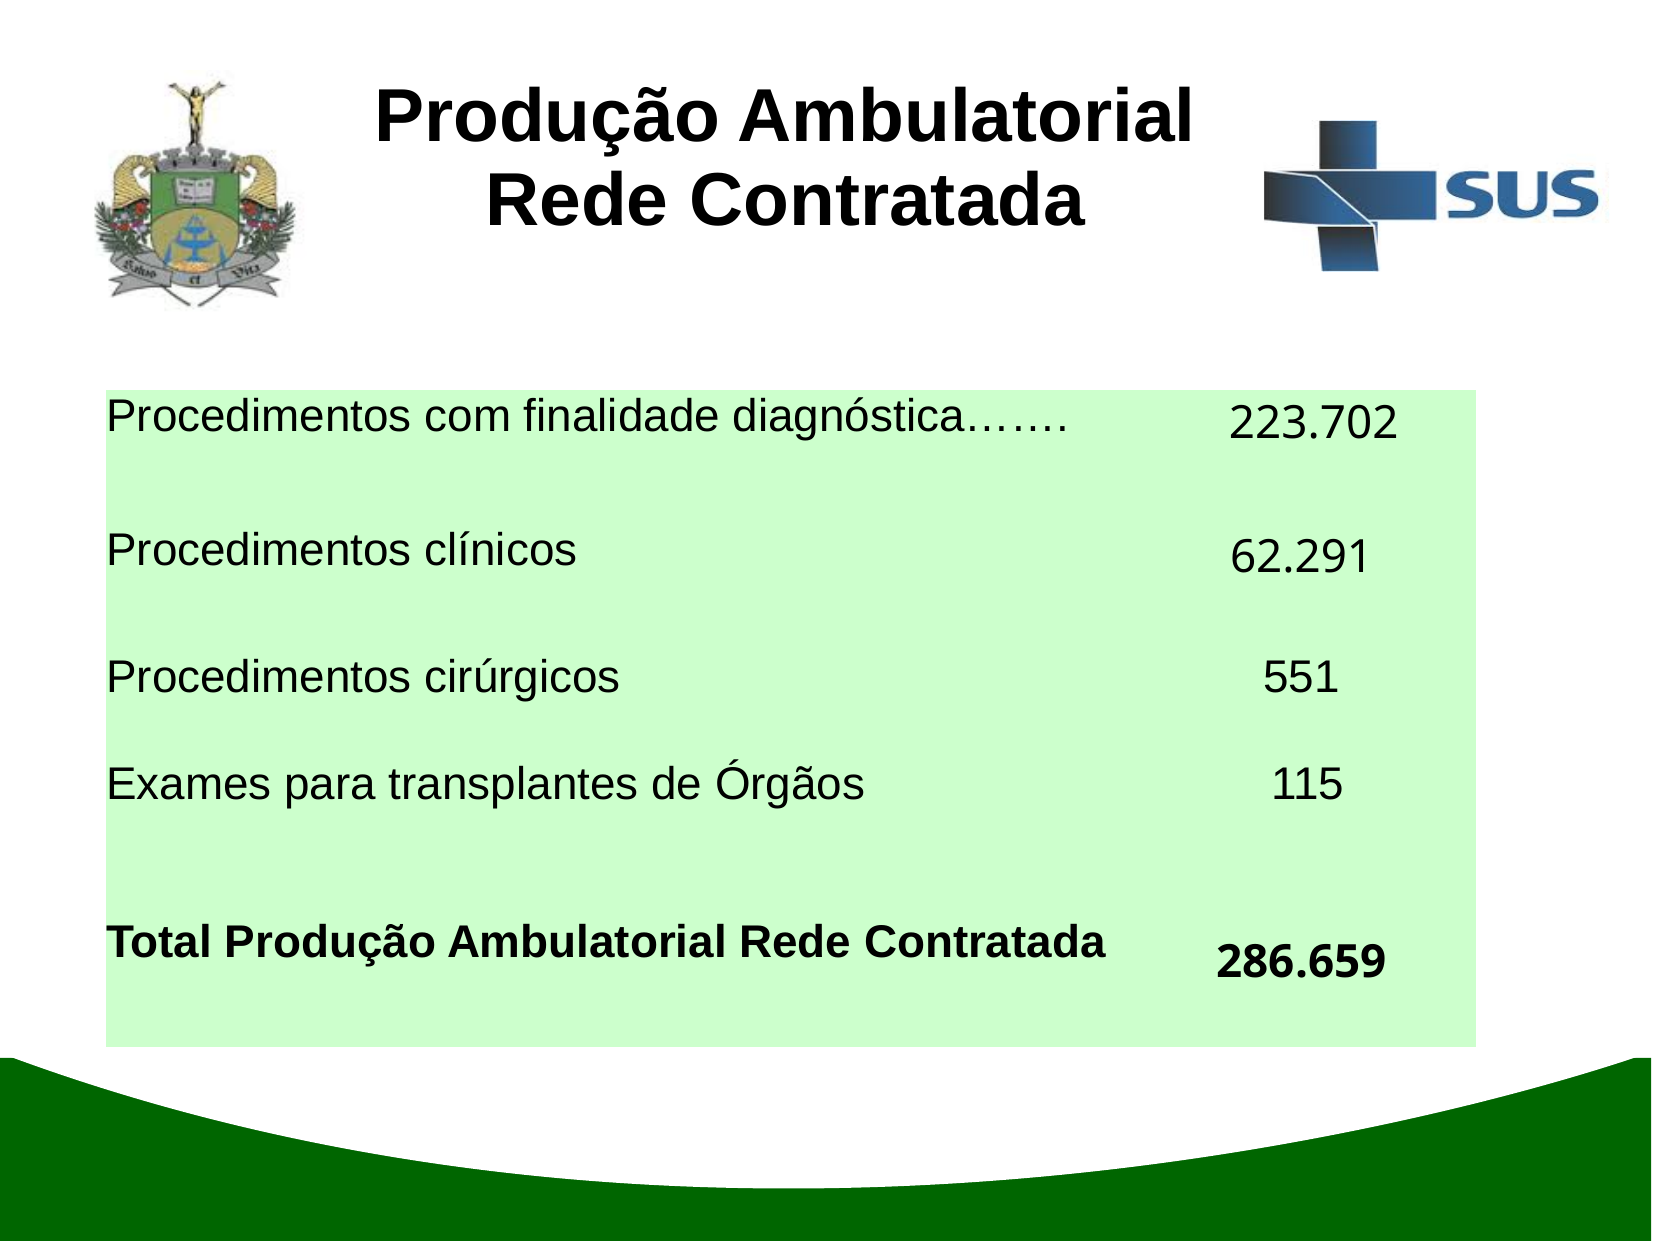

Produção Ambulatorial
Rede Contratada
| Procedimentos com finalidade diagnóstica……. | 223.702 |
| --- | --- |
| Procedimentos clínicos | 62.291 |
| Procedimentos cirúrgicos | 551 |
| Exames para transplantes de Órgãos | 115 |
| Total Produção Ambulatorial Rede Contratada | 286.659 |